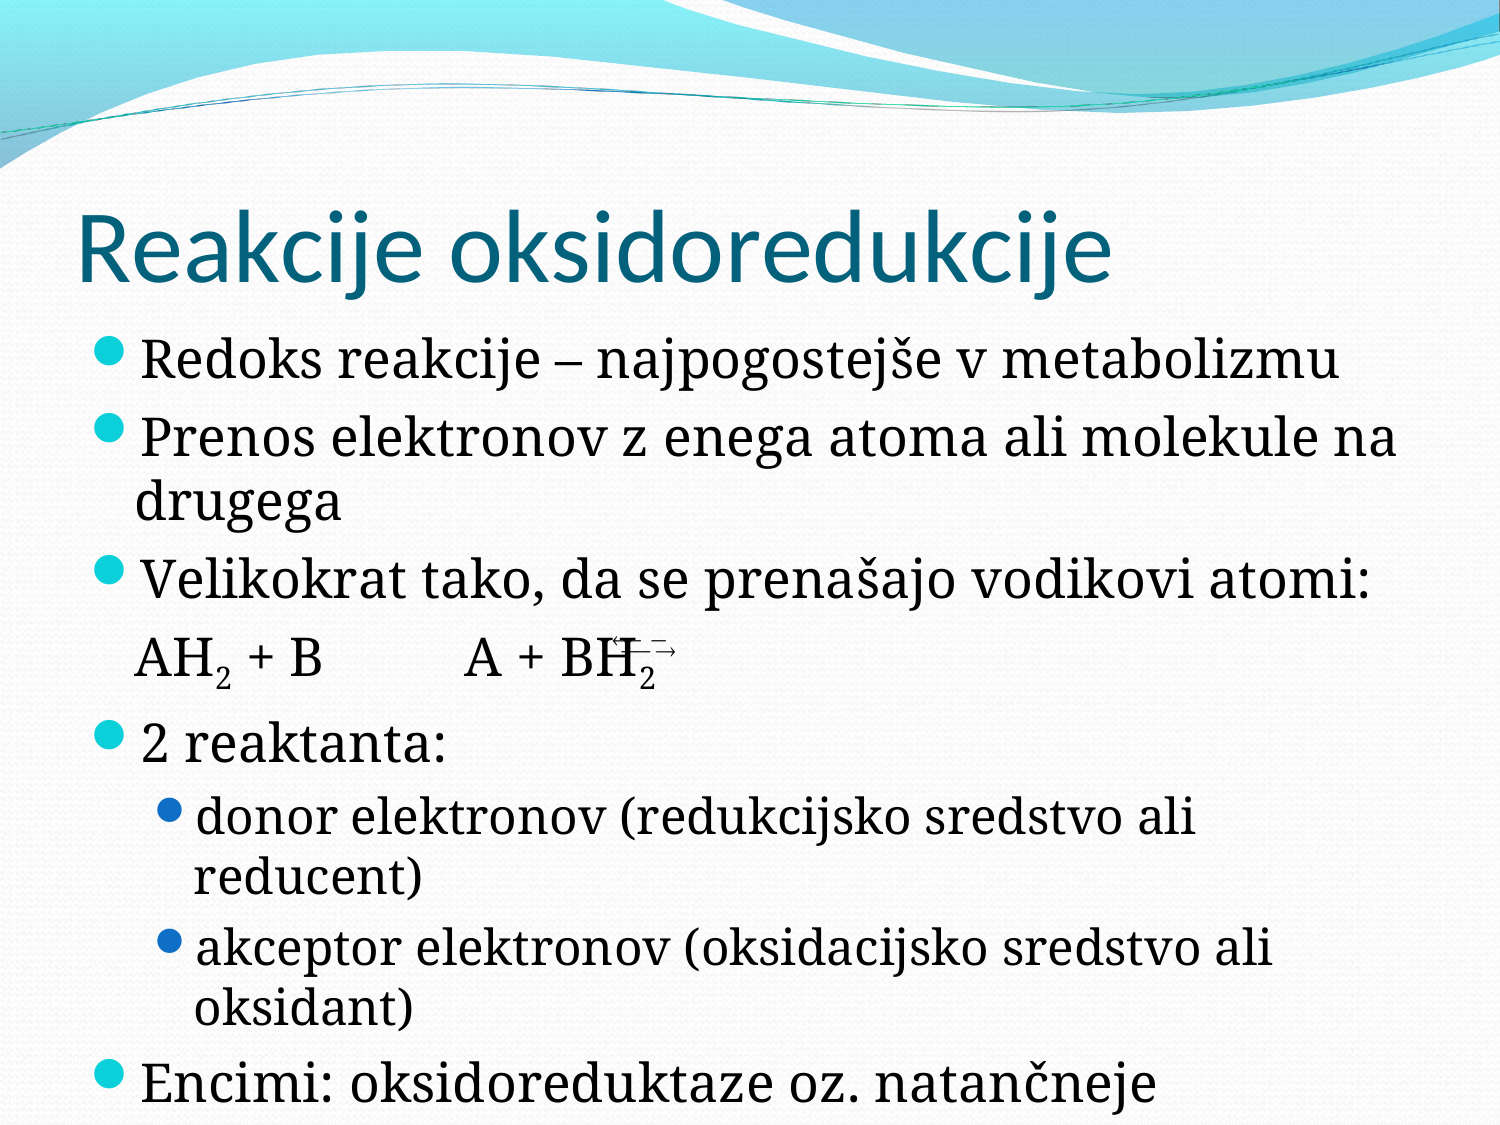

# Reakcije oksidoredukcije
Redoks reakcije – najpogostejše v metabolizmu
Prenos elektronov z enega atoma ali molekule na drugega
Velikokrat tako, da se prenašajo vodikovi atomi:
			AH2 + B A + BH2
2 reaktanta:
donor elektronov (redukcijsko sredstvo ali reducent)
akceptor elektronov (oksidacijsko sredstvo ali oksidant)
Encimi: oksidoreduktaze oz. natančneje dehidrogenaze